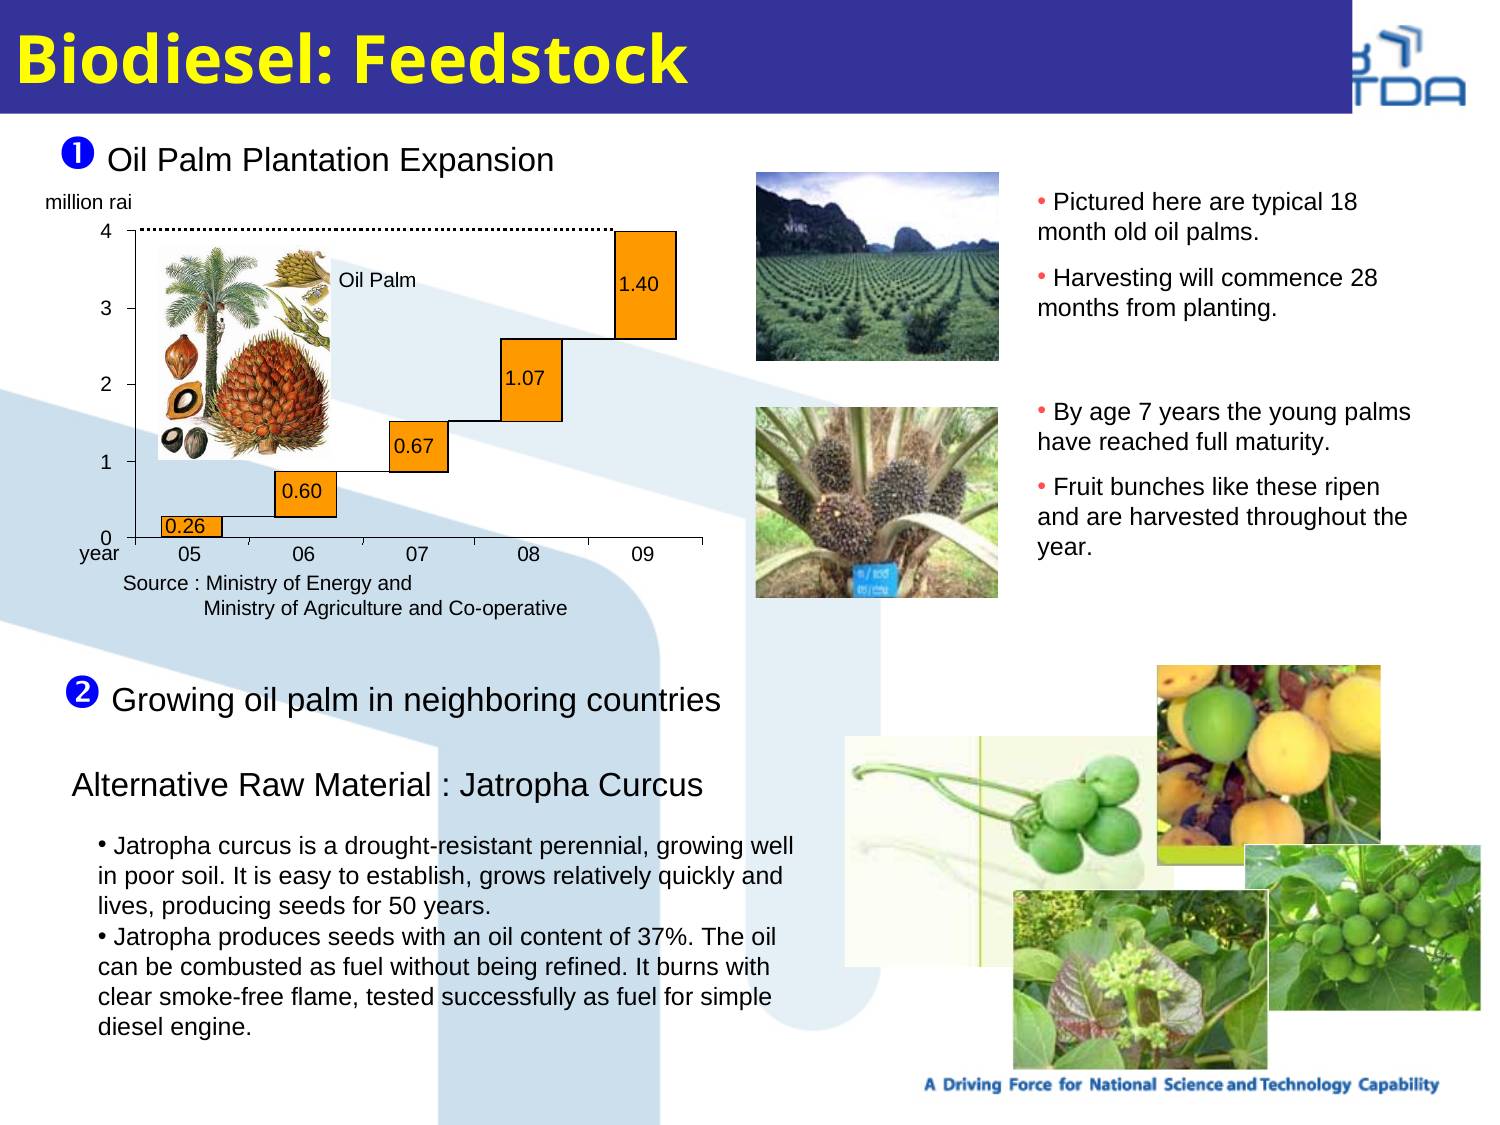

Biodiesel: Feedstock
 Oil Palm Plantation Expansion
million rai
4
1.40
3
1.07
2
0.67
1
0.60
0.26
0
year
05
06
07
08
09
Oil Palm
Source : Ministry of Energy and
 Ministry of Agriculture and Co-operative
 Pictured here are typical 18 month old oil palms.
 Harvesting will commence 28 months from planting.
 By age 7 years the young palms have reached full maturity.
 Fruit bunches like these ripen and are harvested throughout the year.
 Growing oil palm in neighboring countries
 Alternative Raw Material : Jatropha Curcus
 Jatropha curcus is a drought-resistant perennial, growing well in poor soil. It is easy to establish, grows relatively quickly and lives, producing seeds for 50 years.
 Jatropha produces seeds with an oil content of 37%. The oil can be combusted as fuel without being refined. It burns with clear smoke-free flame, tested successfully as fuel for simple diesel engine.